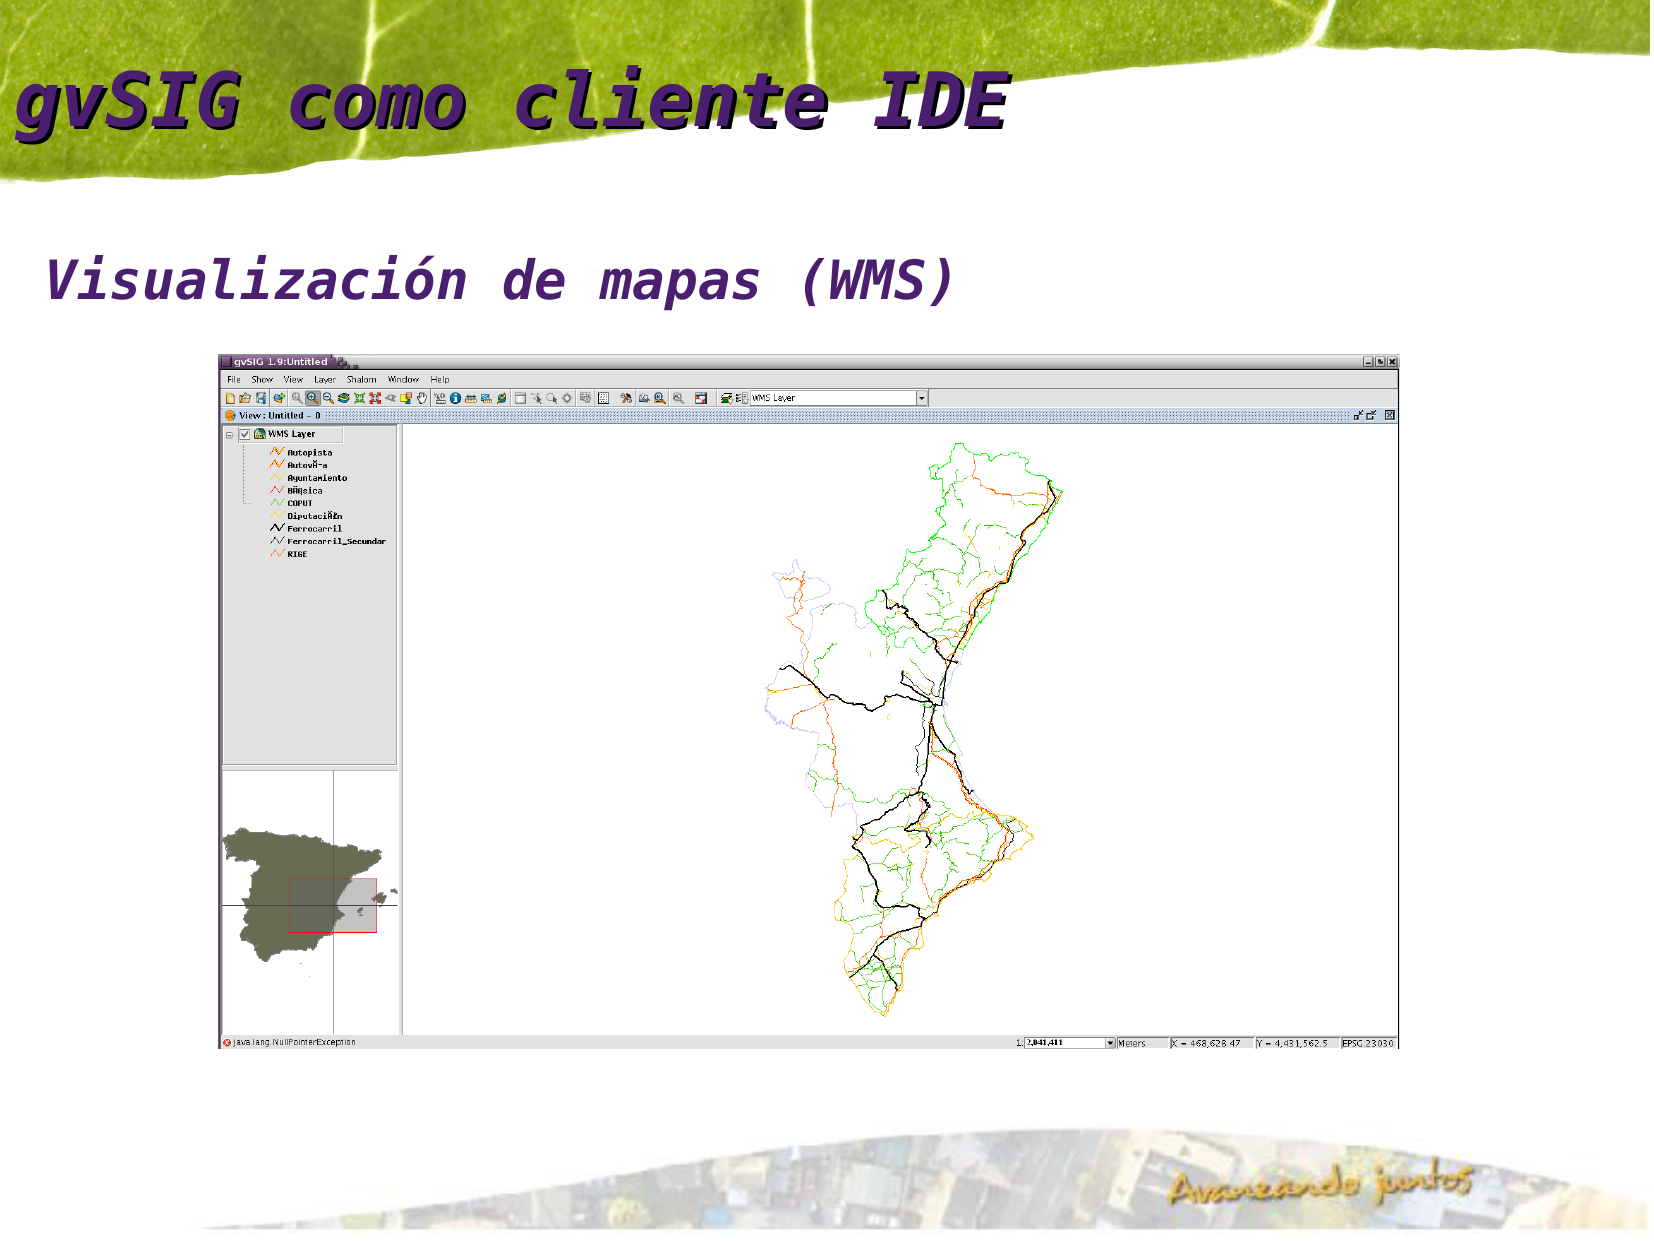

gvSIG como cliente IDE
Visualización de mapas (WMS)